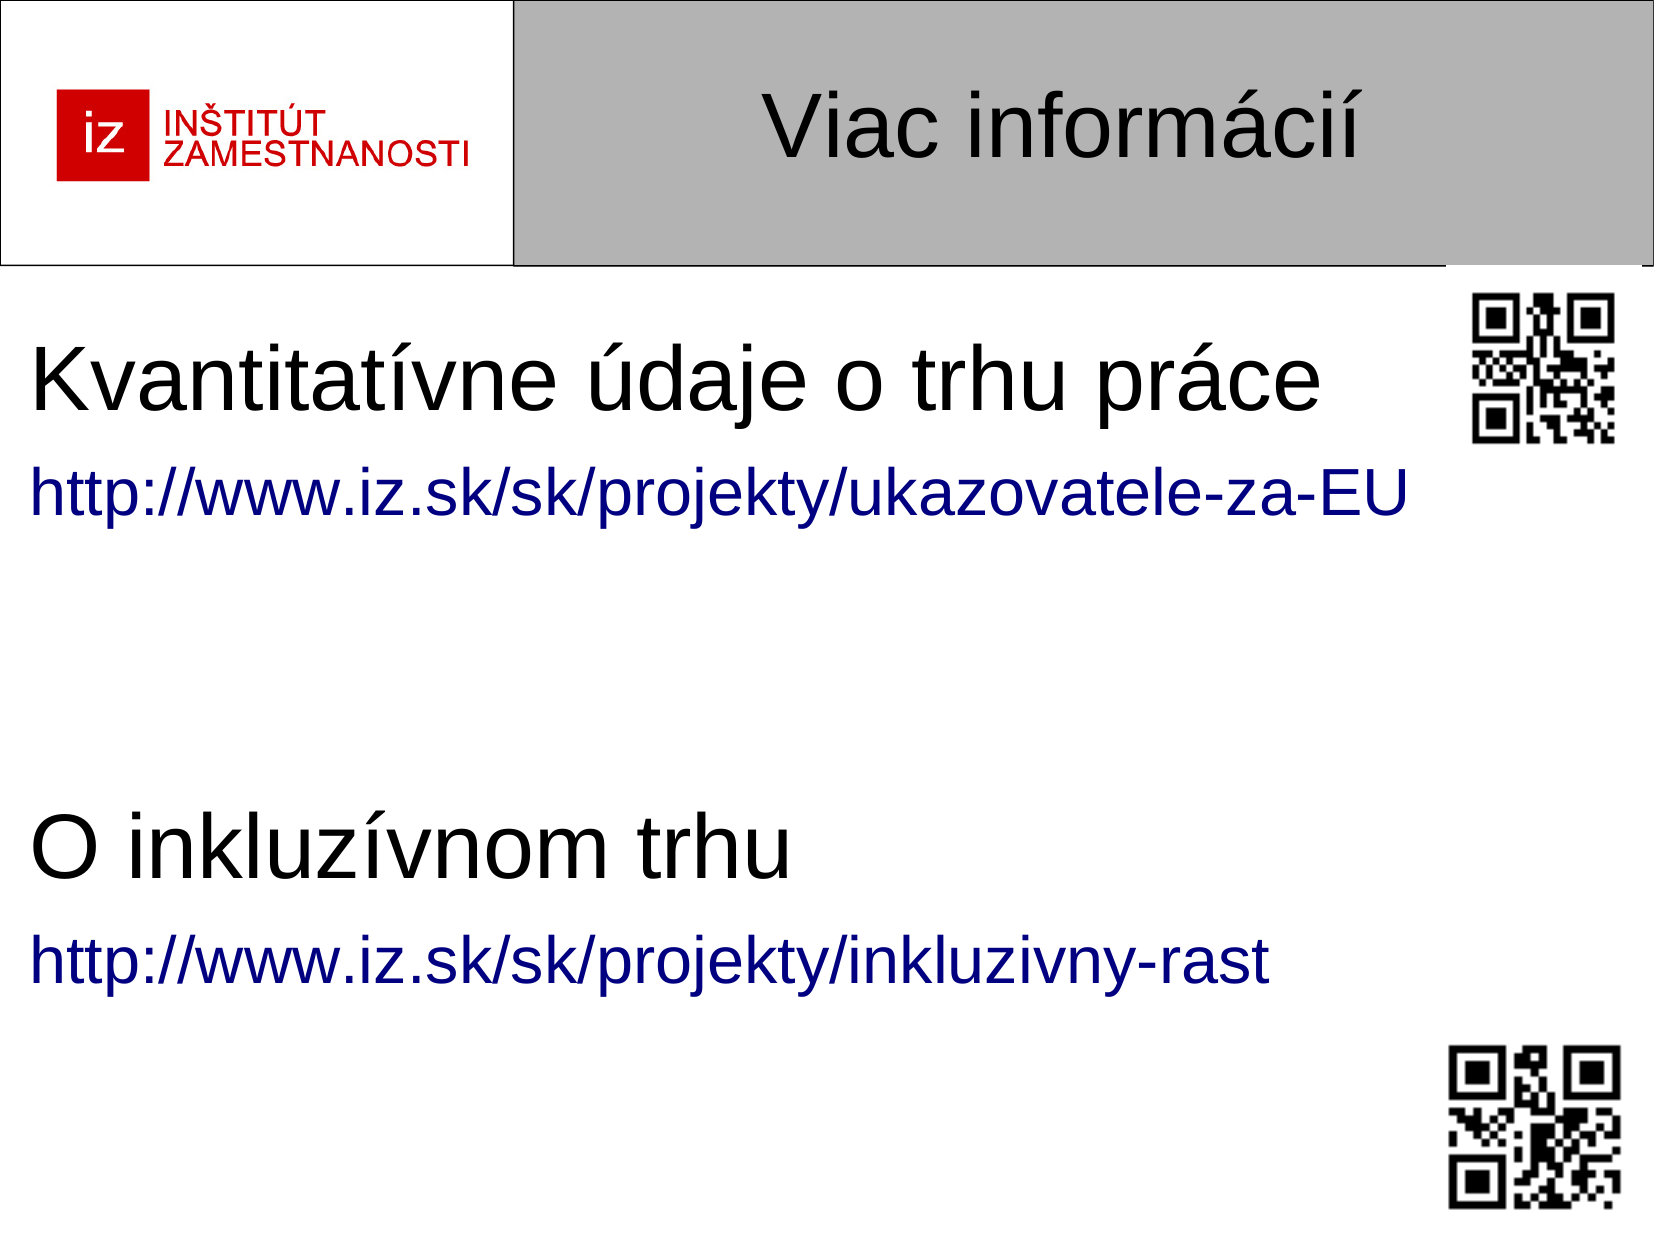

# Viac informácií
Kvantitatívne údaje o trhu práce
http://www.iz.sk/sk/projekty/ukazovatele-za-EU
O inkluzívnom trhu
http://www.iz.sk/sk/projekty/inkluzivny-rast